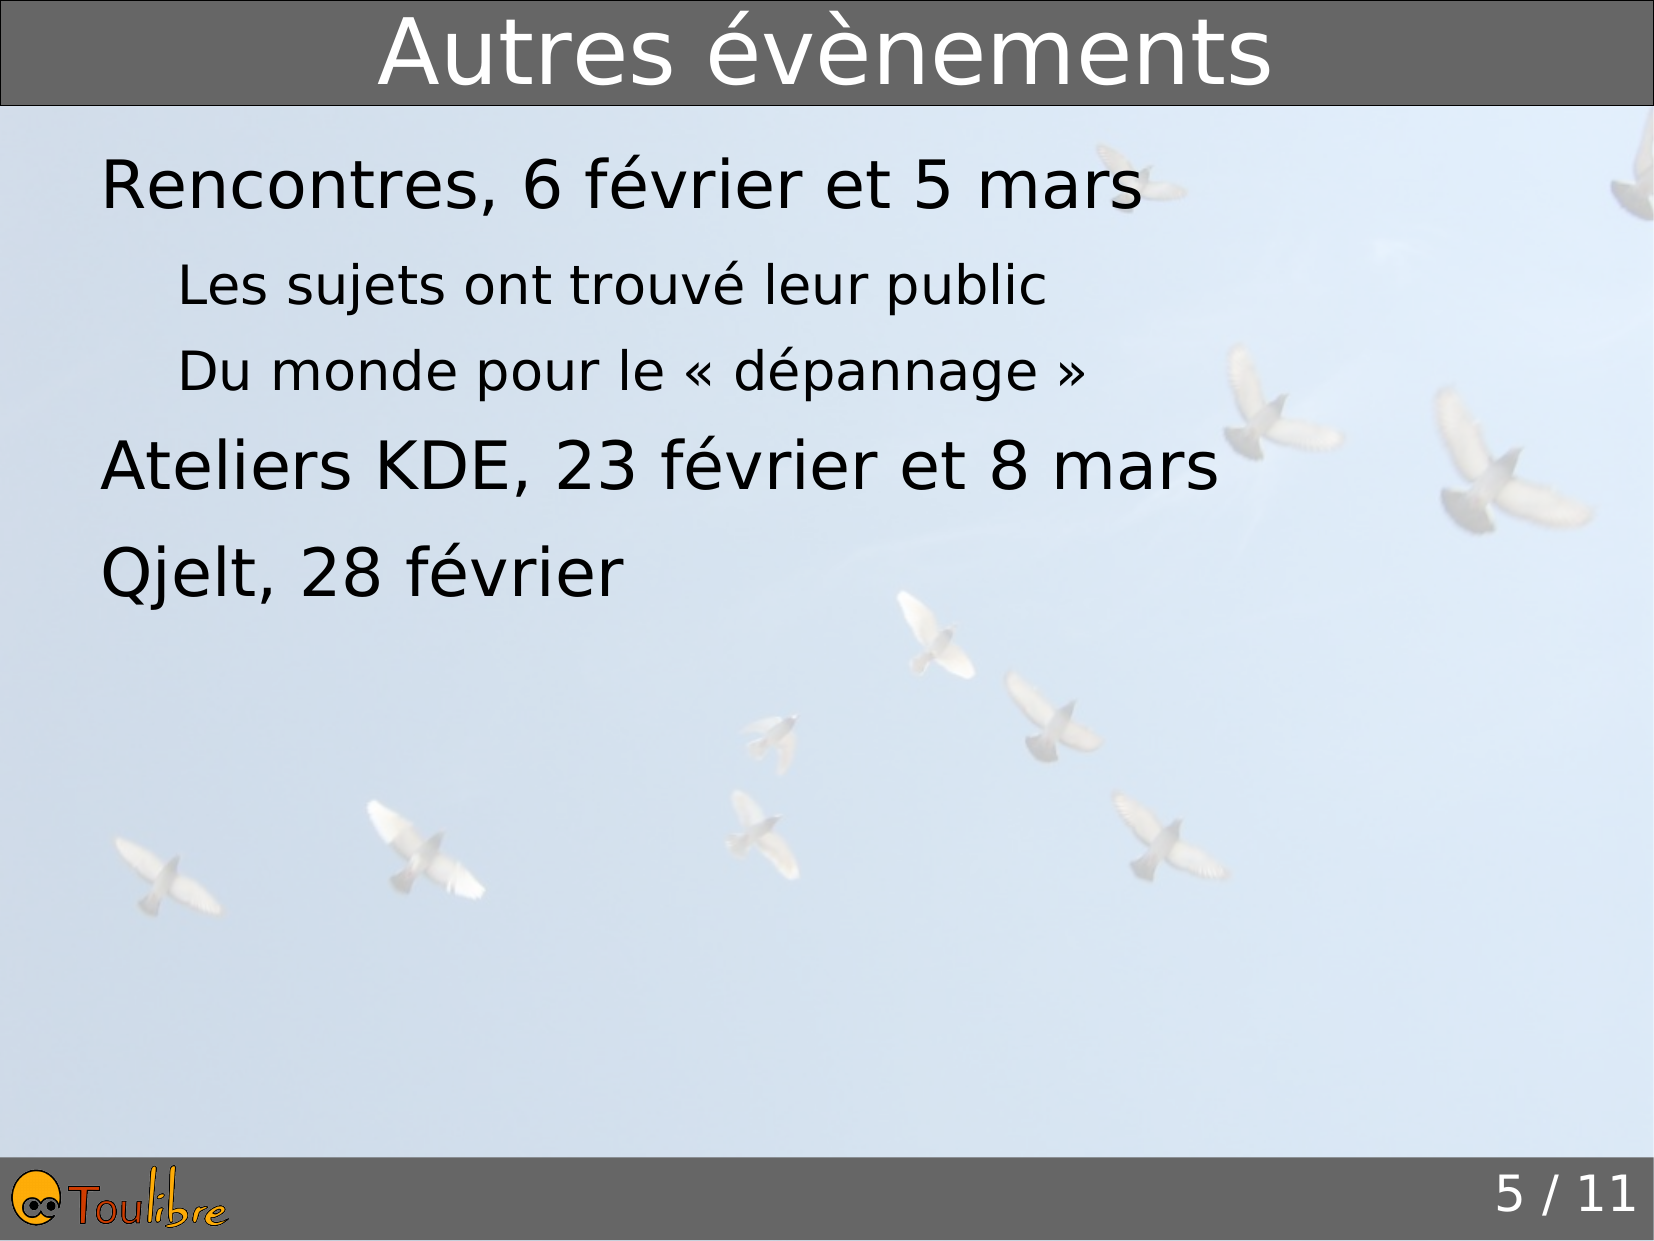

# Autres évènements
Rencontres, 6 février et 5 mars
Les sujets ont trouvé leur public
Du monde pour le « dépannage »
Ateliers KDE, 23 février et 8 mars
Qjelt, 28 février